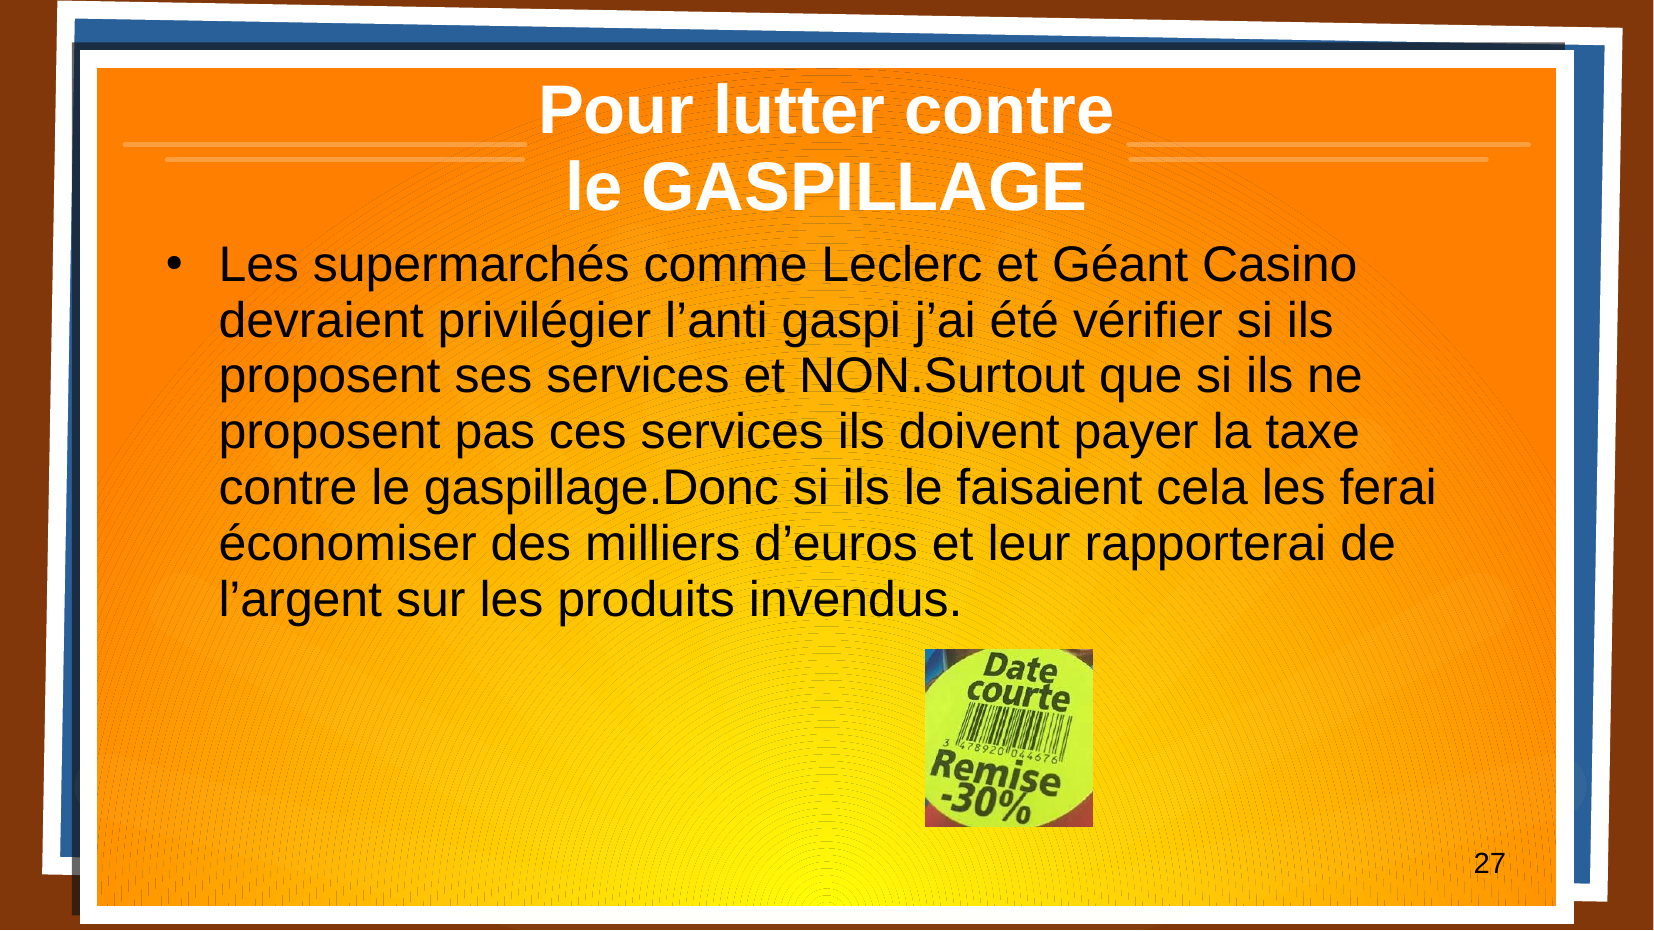

# Pour lutter contre le GASPILLAGE
Les supermarchés comme Leclerc et Géant Casino devraient privilégier l’anti gaspi j’ai été vérifier si ils proposent ses services et NON.Surtout que si ils ne proposent pas ces services ils doivent payer la taxe contre le gaspillage.Donc si ils le faisaient cela les ferai économiser des milliers d’euros et leur rapporterai de l’argent sur les produits invendus.
27